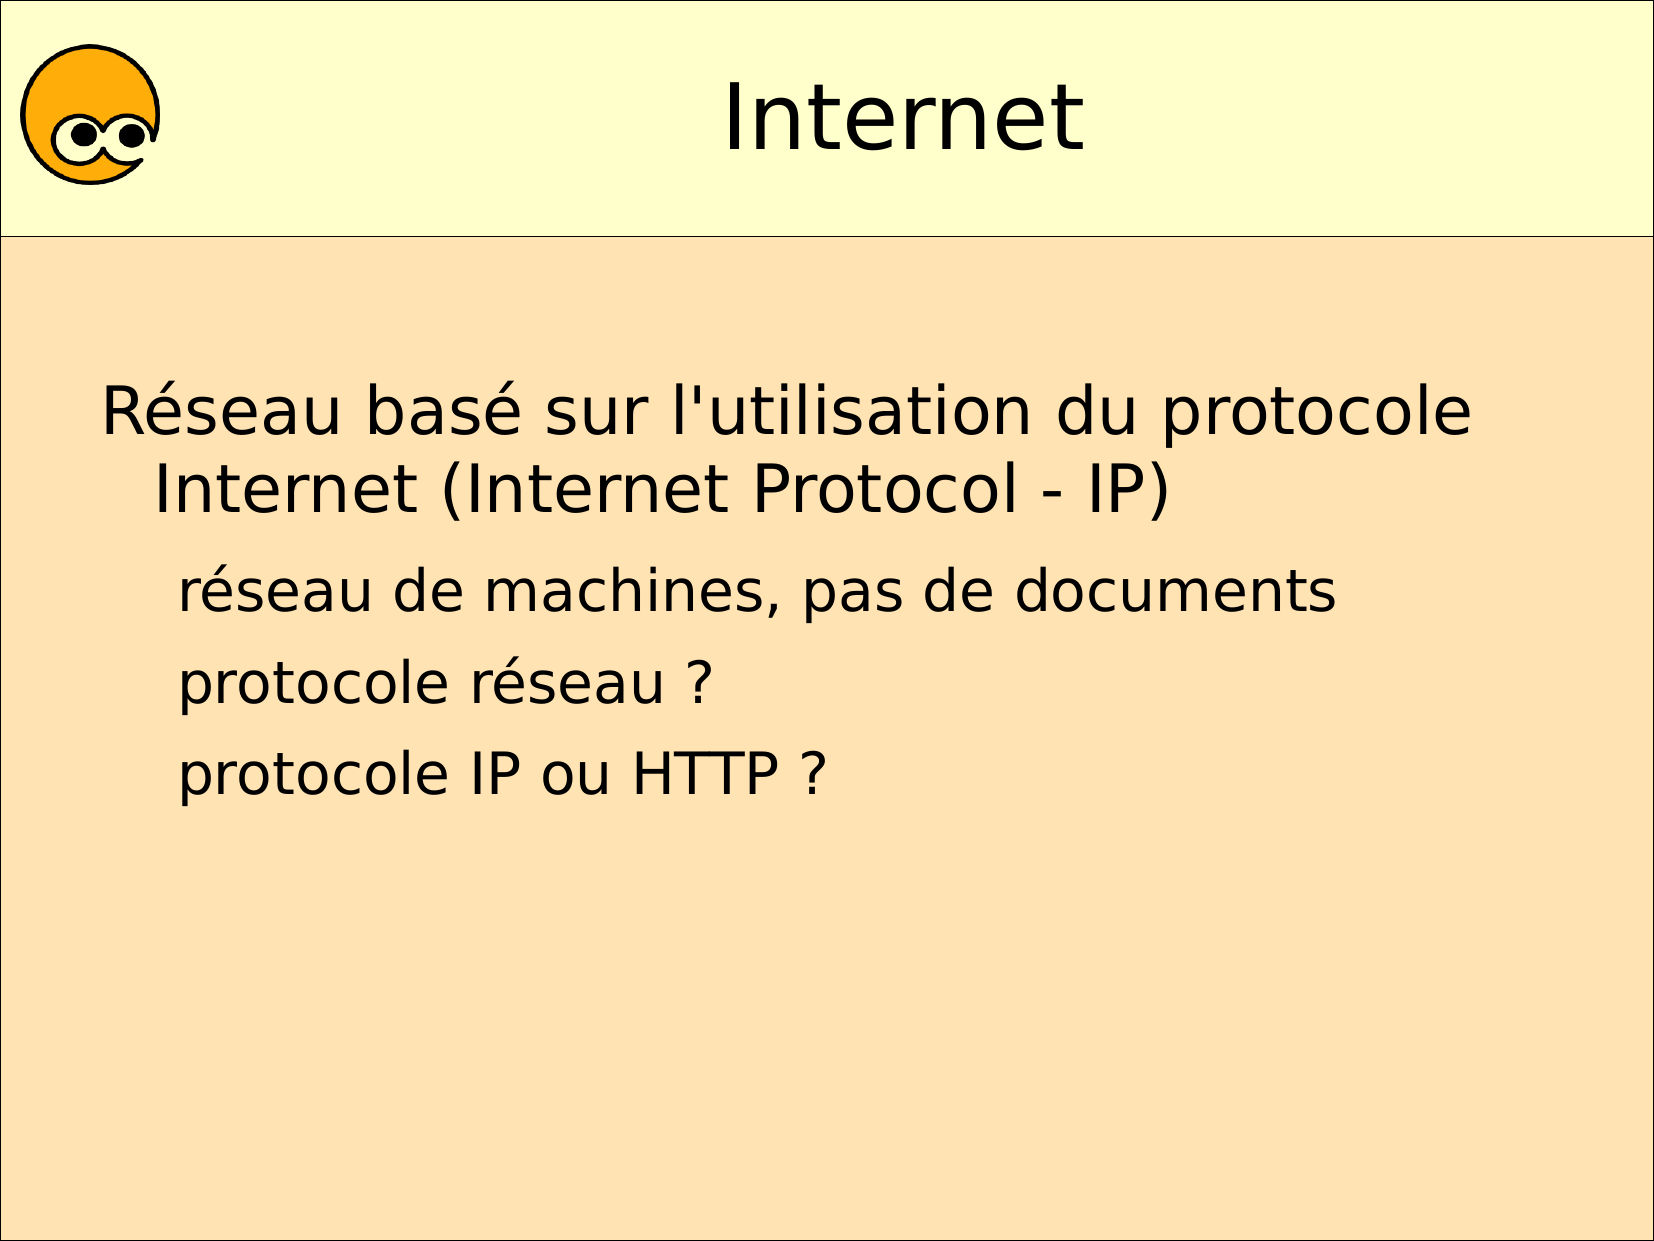

# Internet
Réseau basé sur l'utilisation du protocole Internet (Internet Protocol - IP)
réseau de machines, pas de documents
protocole réseau ?
protocole IP ou HTTP ?